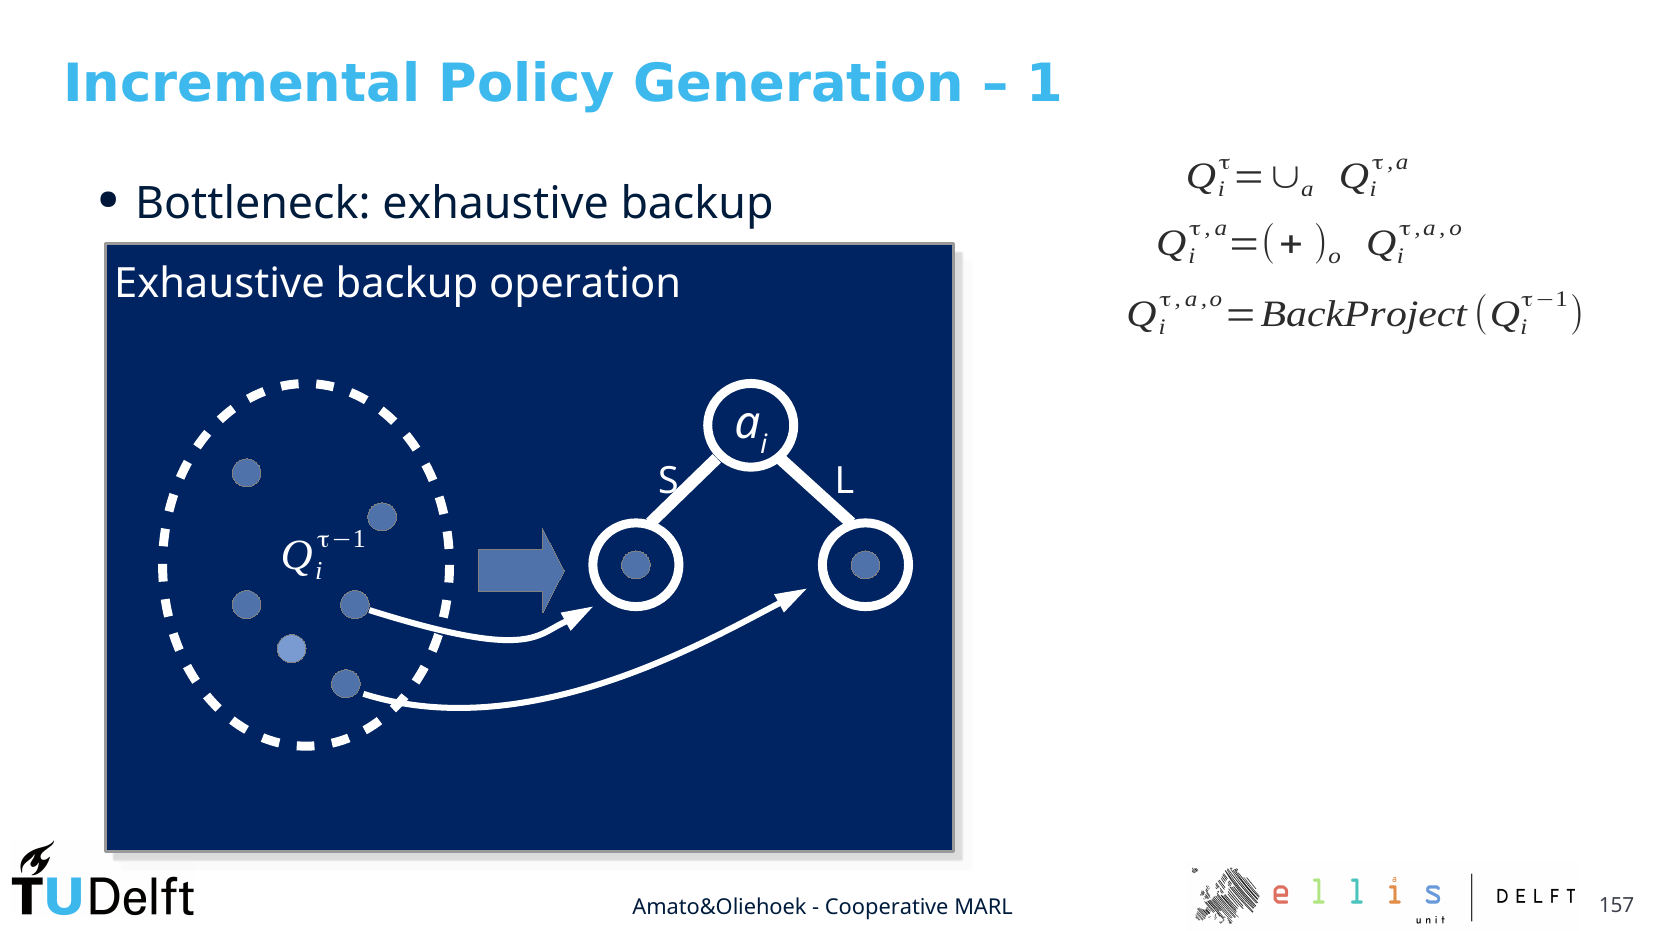

# Incremental Policy Generation – 1
Bottleneck: exhaustive backup
Exhaustive backup operation
ai
S
L
Amato&Oliehoek - Cooperative MARL